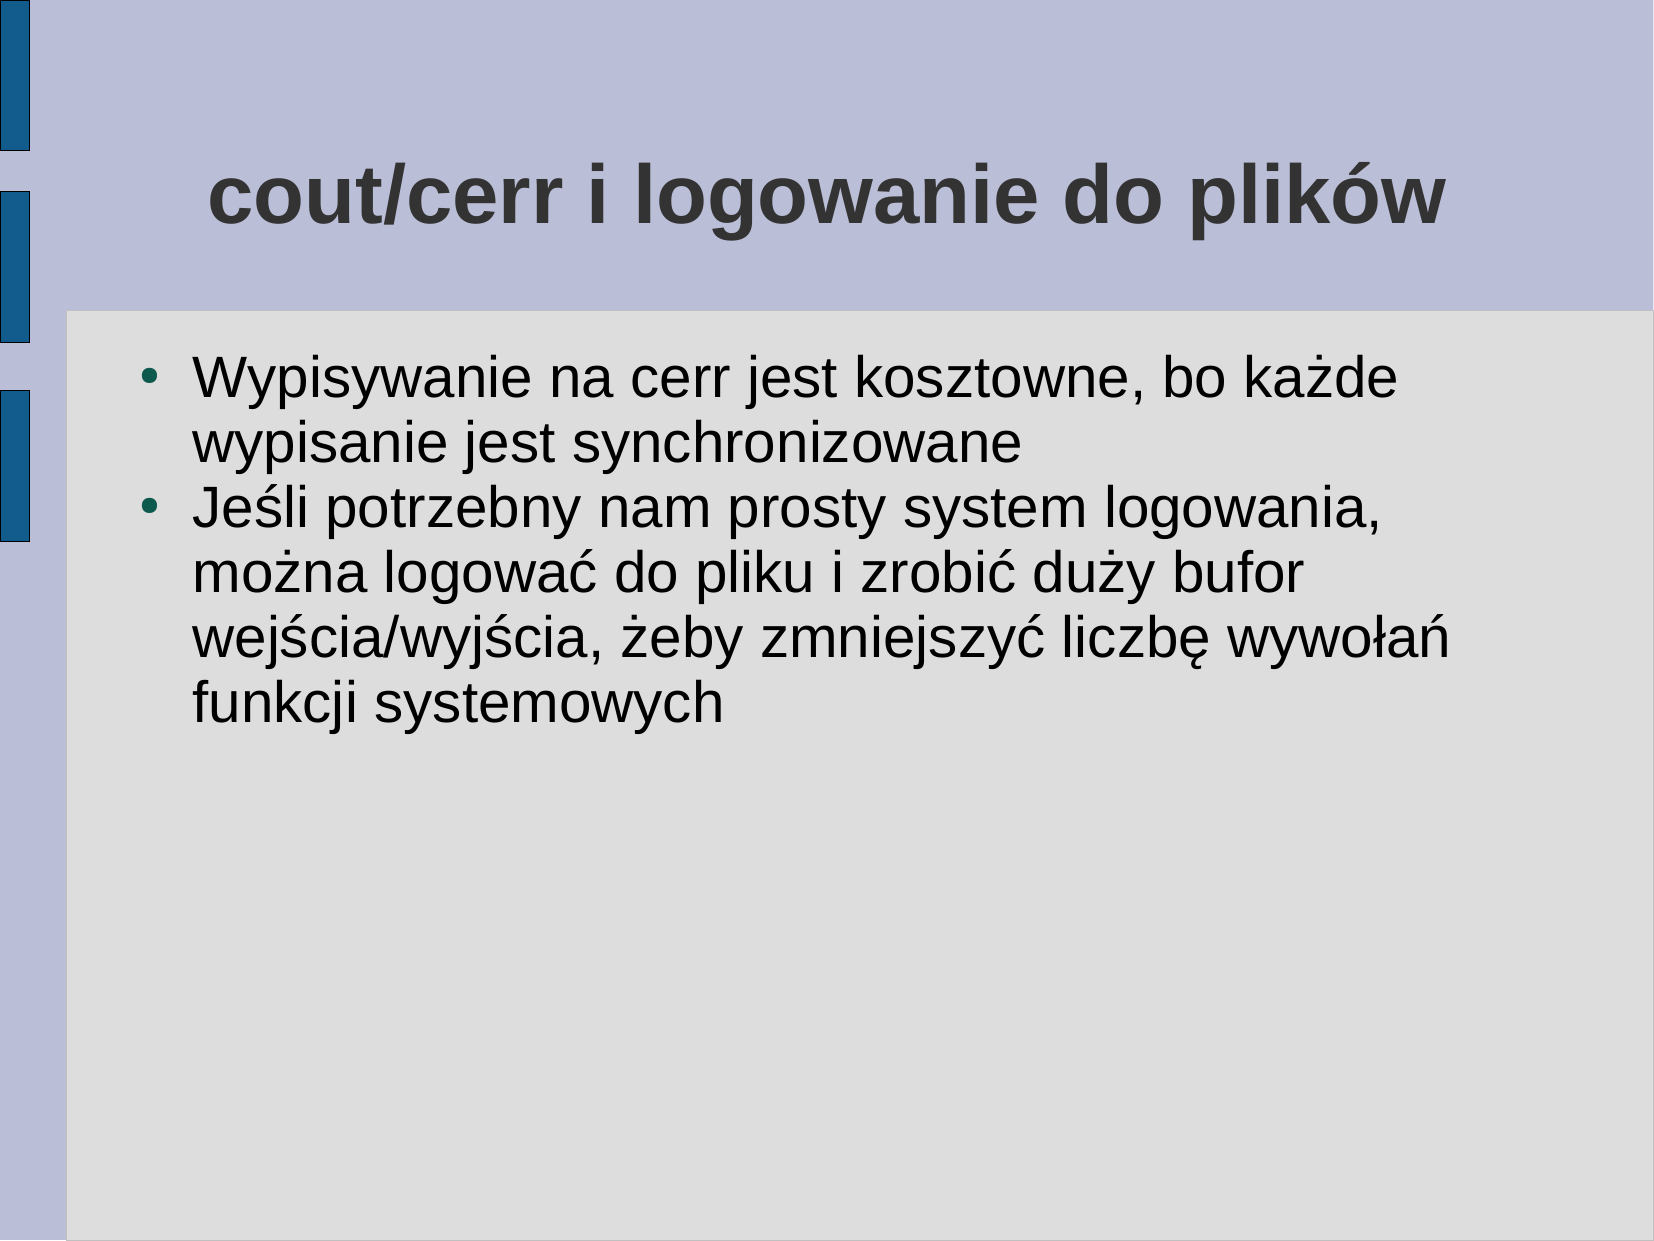

# cout/cerr i logowanie do plików
Wypisywanie na cerr jest kosztowne, bo każde wypisanie jest synchronizowane
Jeśli potrzebny nam prosty system logowania, można logować do pliku i zrobić duży bufor wejścia/wyjścia, żeby zmniejszyć liczbę wywołań funkcji systemowych